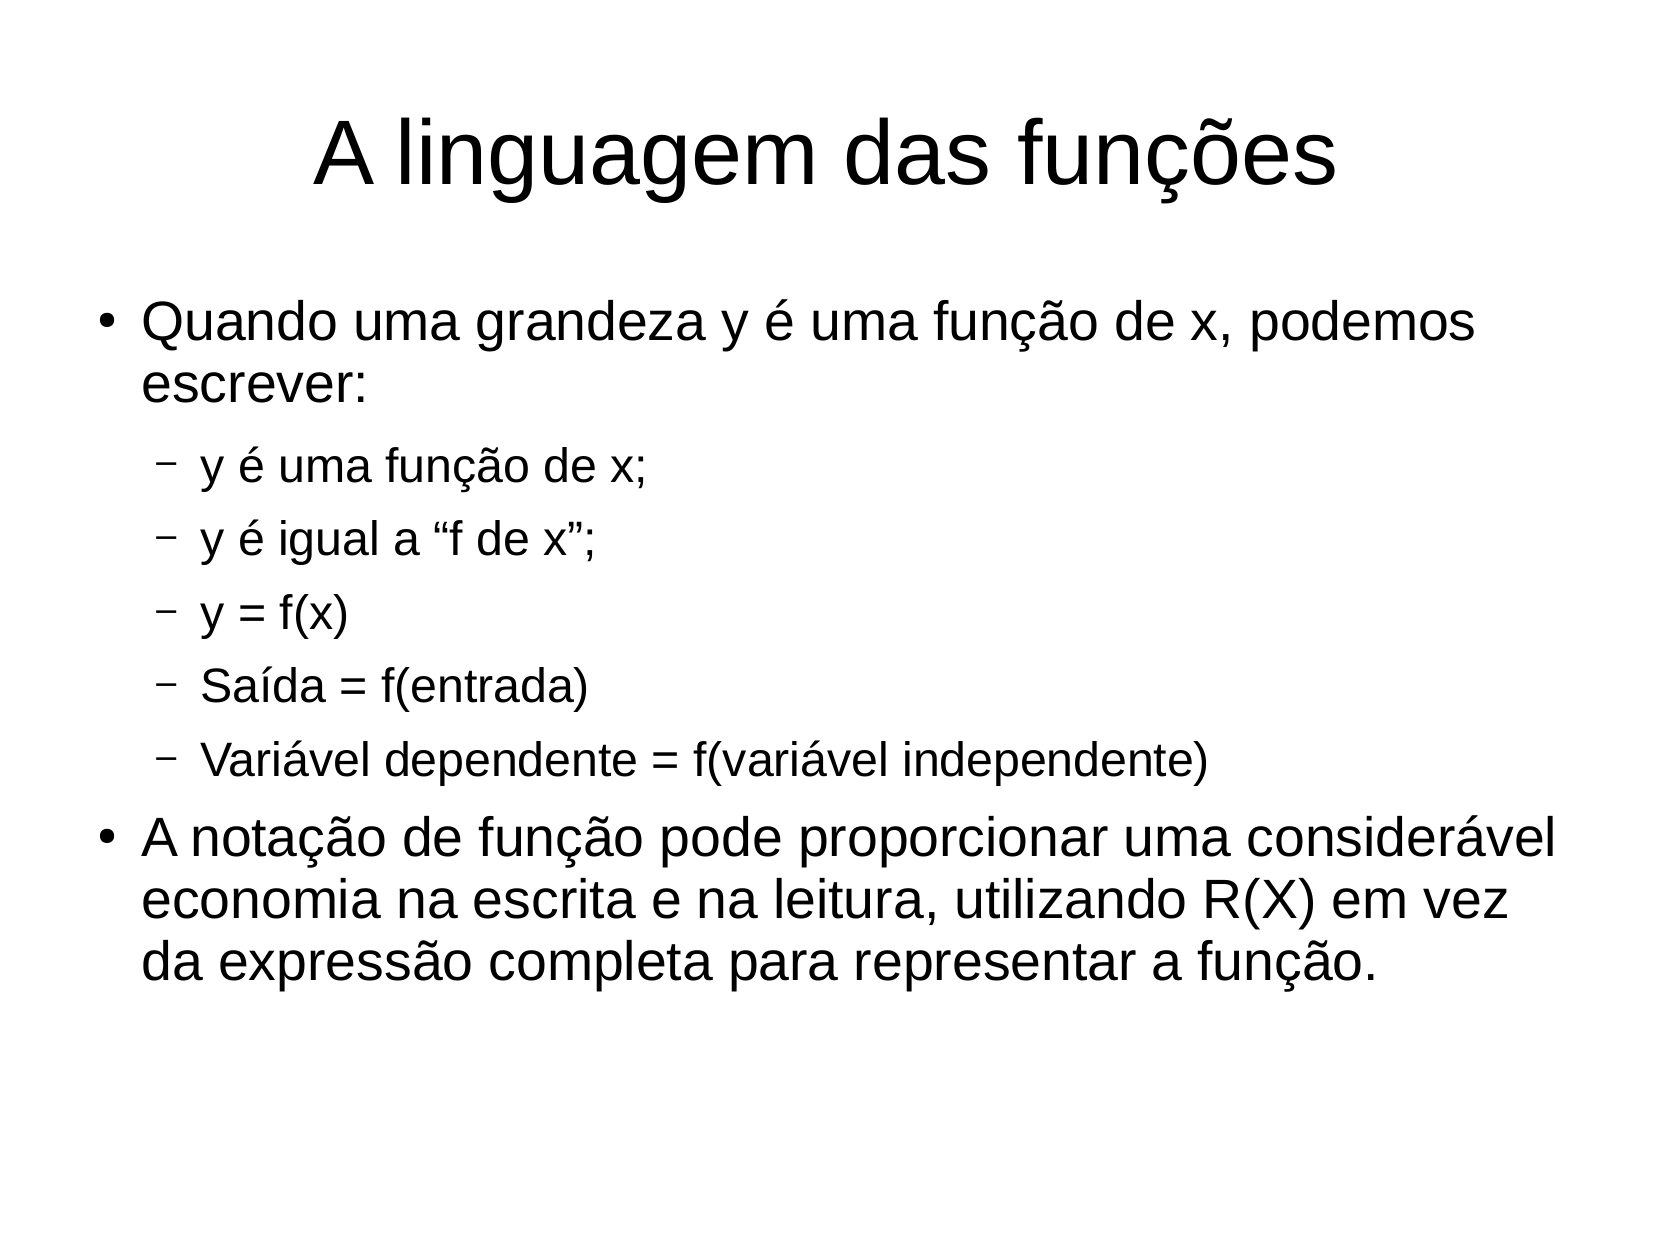

# A linguagem das funções
Quando uma grandeza y é uma função de x, podemos escrever:
y é uma função de x;
y é igual a “f de x”;
y = f(x)
Saída = f(entrada)
Variável dependente = f(variável independente)
A notação de função pode proporcionar uma considerável economia na escrita e na leitura, utilizando R(X) em vez da expressão completa para representar a função.